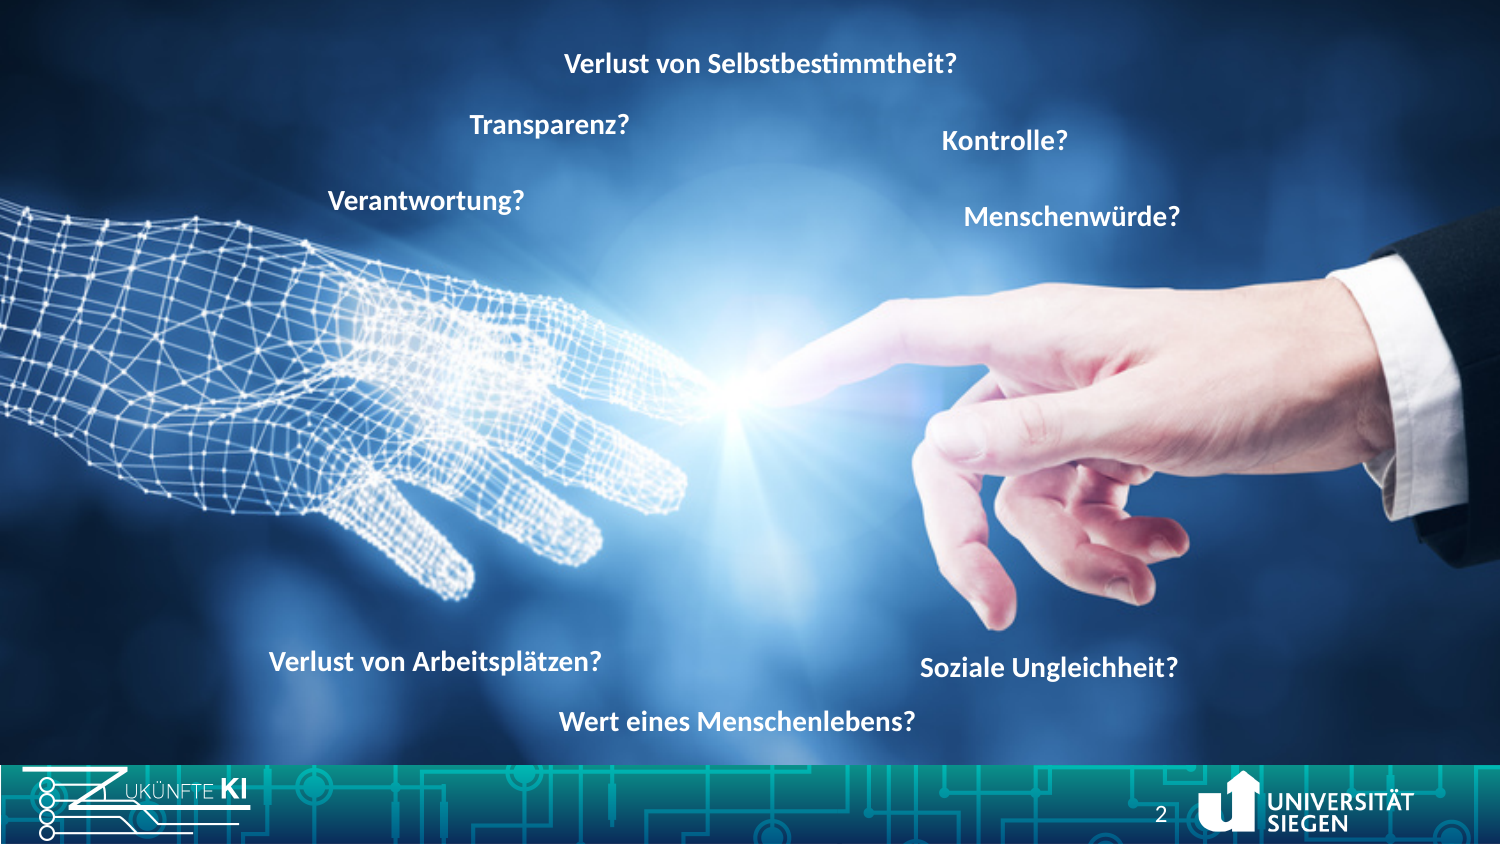

Verlust von Selbstbestimmtheit?
Transparenz?
Kontrolle?
Verantwortung?
Menschenwürde?
Verlust von Arbeitsplätzen?
Soziale Ungleichheit?
Wert eines Menschenlebens?